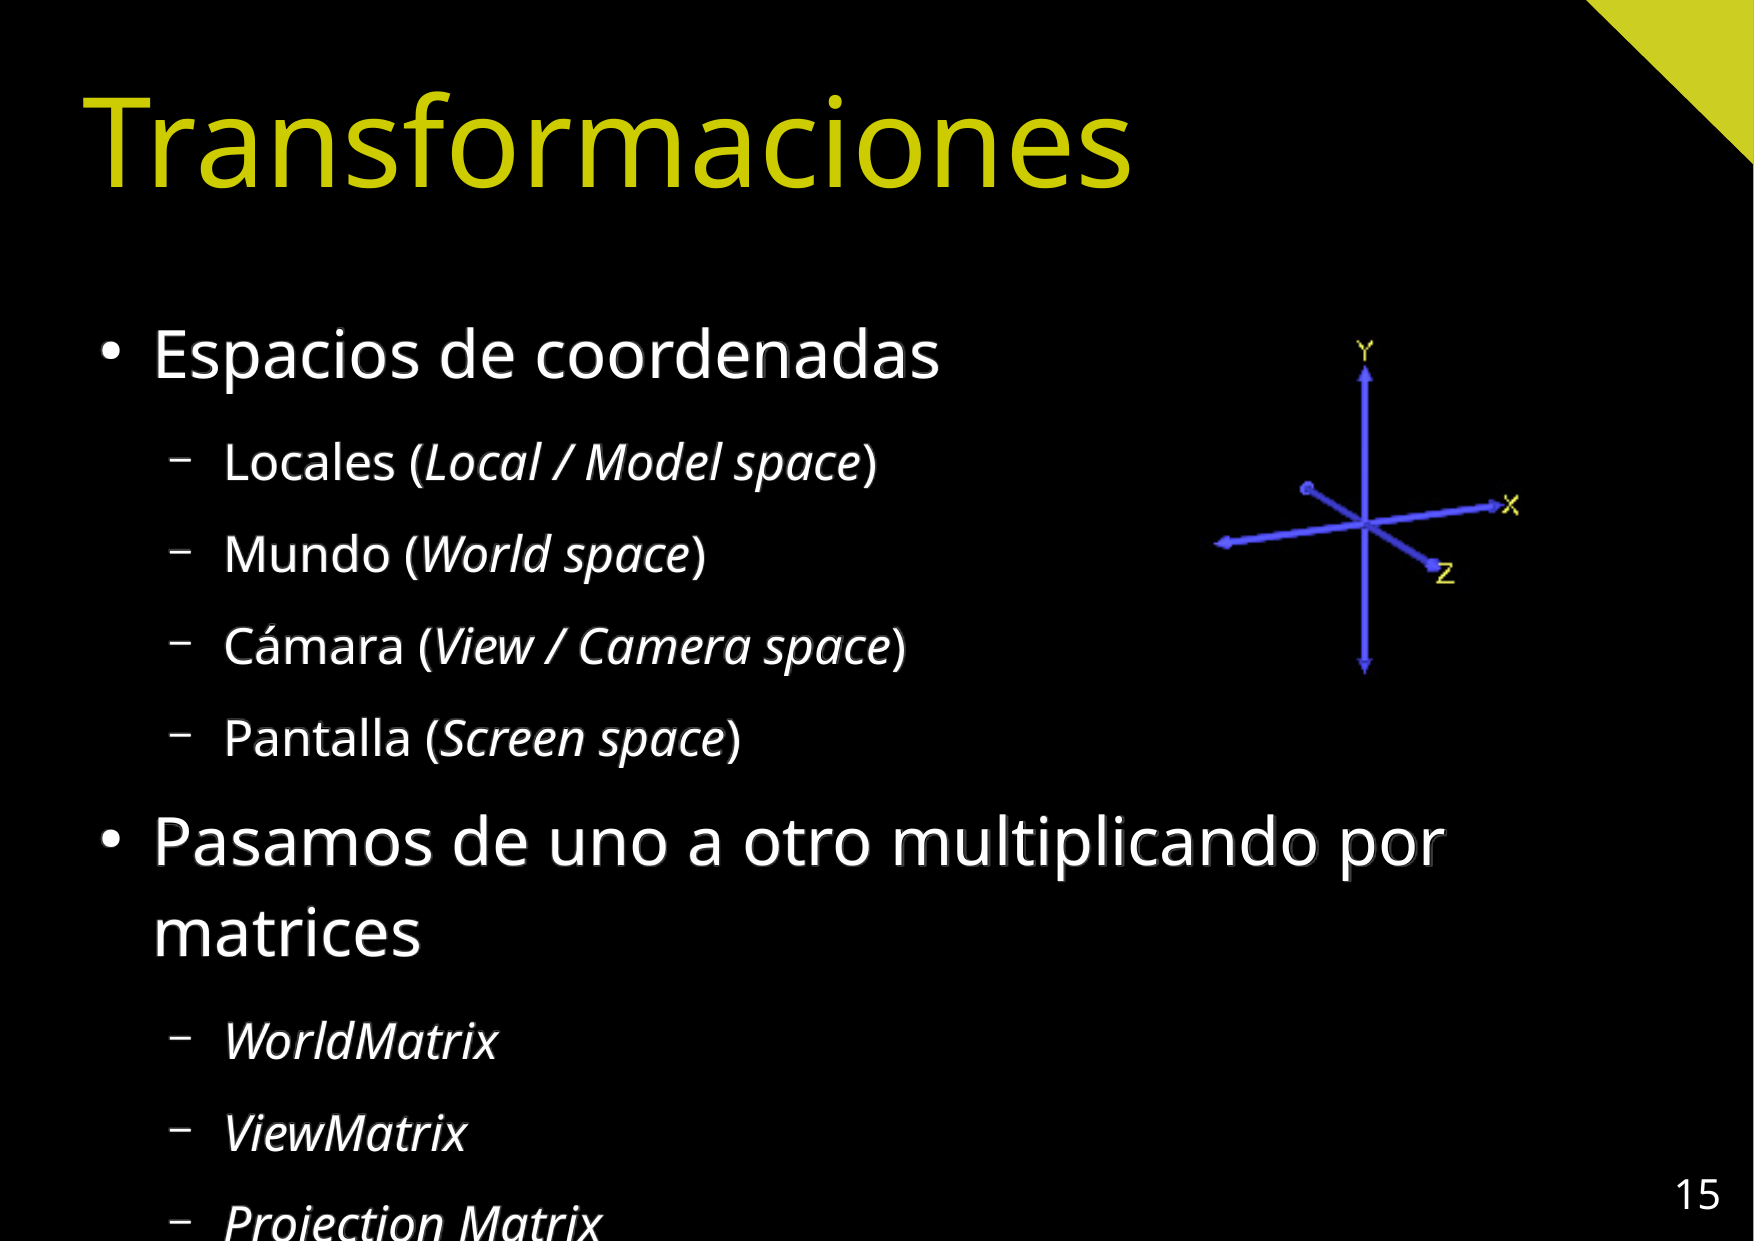

# Transformaciones
Espacios de coordenadas
Locales (Local / Model space)
Mundo (World space)
Cámara (View / Camera space)
Pantalla (Screen space)
Pasamos de uno a otro multiplicando por matrices
WorldMatrix
ViewMatrix
Projection Matrix